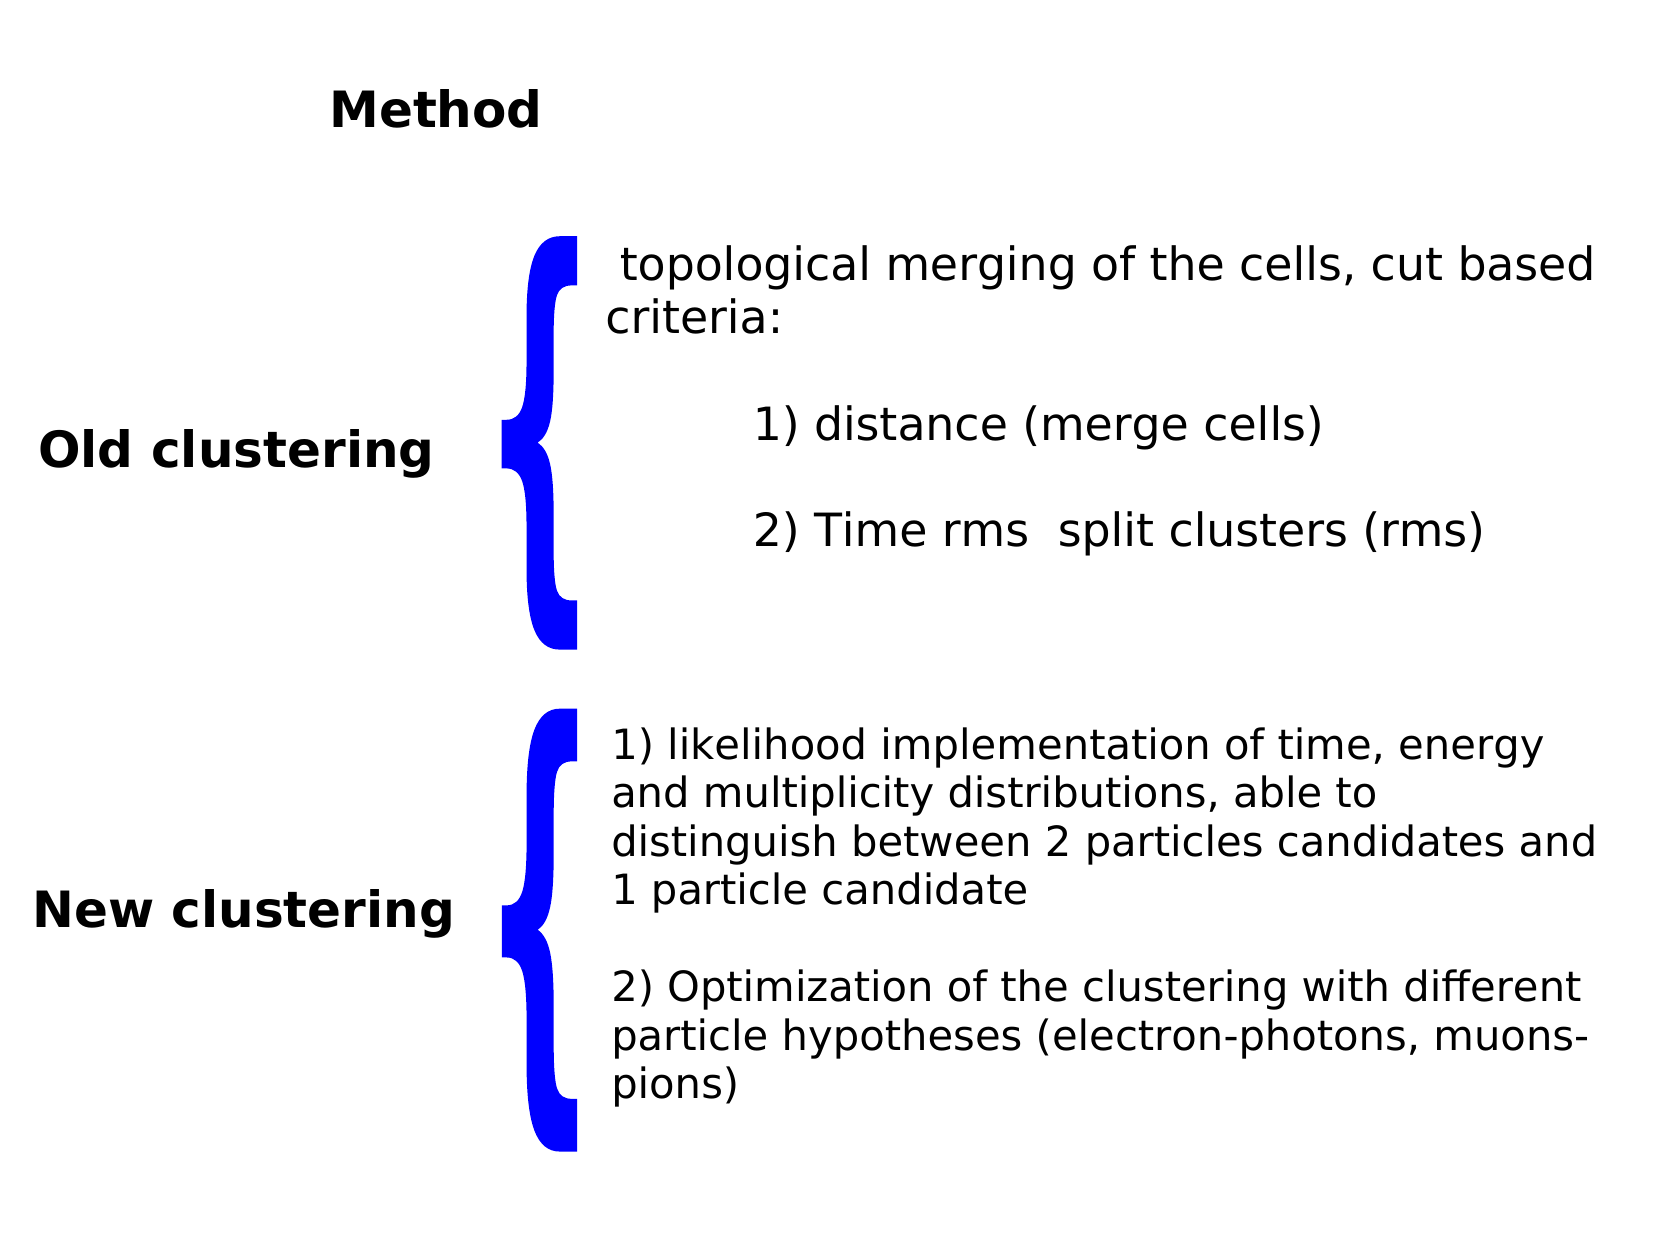

Method
 topological merging of the cells, cut based criteria:
 		1) distance (merge cells)
 		2) Time rms split clusters (rms)
Old clustering
1) likelihood implementation of time, energy and multiplicity distributions, able to distinguish between 2 particles candidates and 1 particle candidate
2) Optimization of the clustering with different particle hypotheses (electron-photons, muons-pions)
New clustering